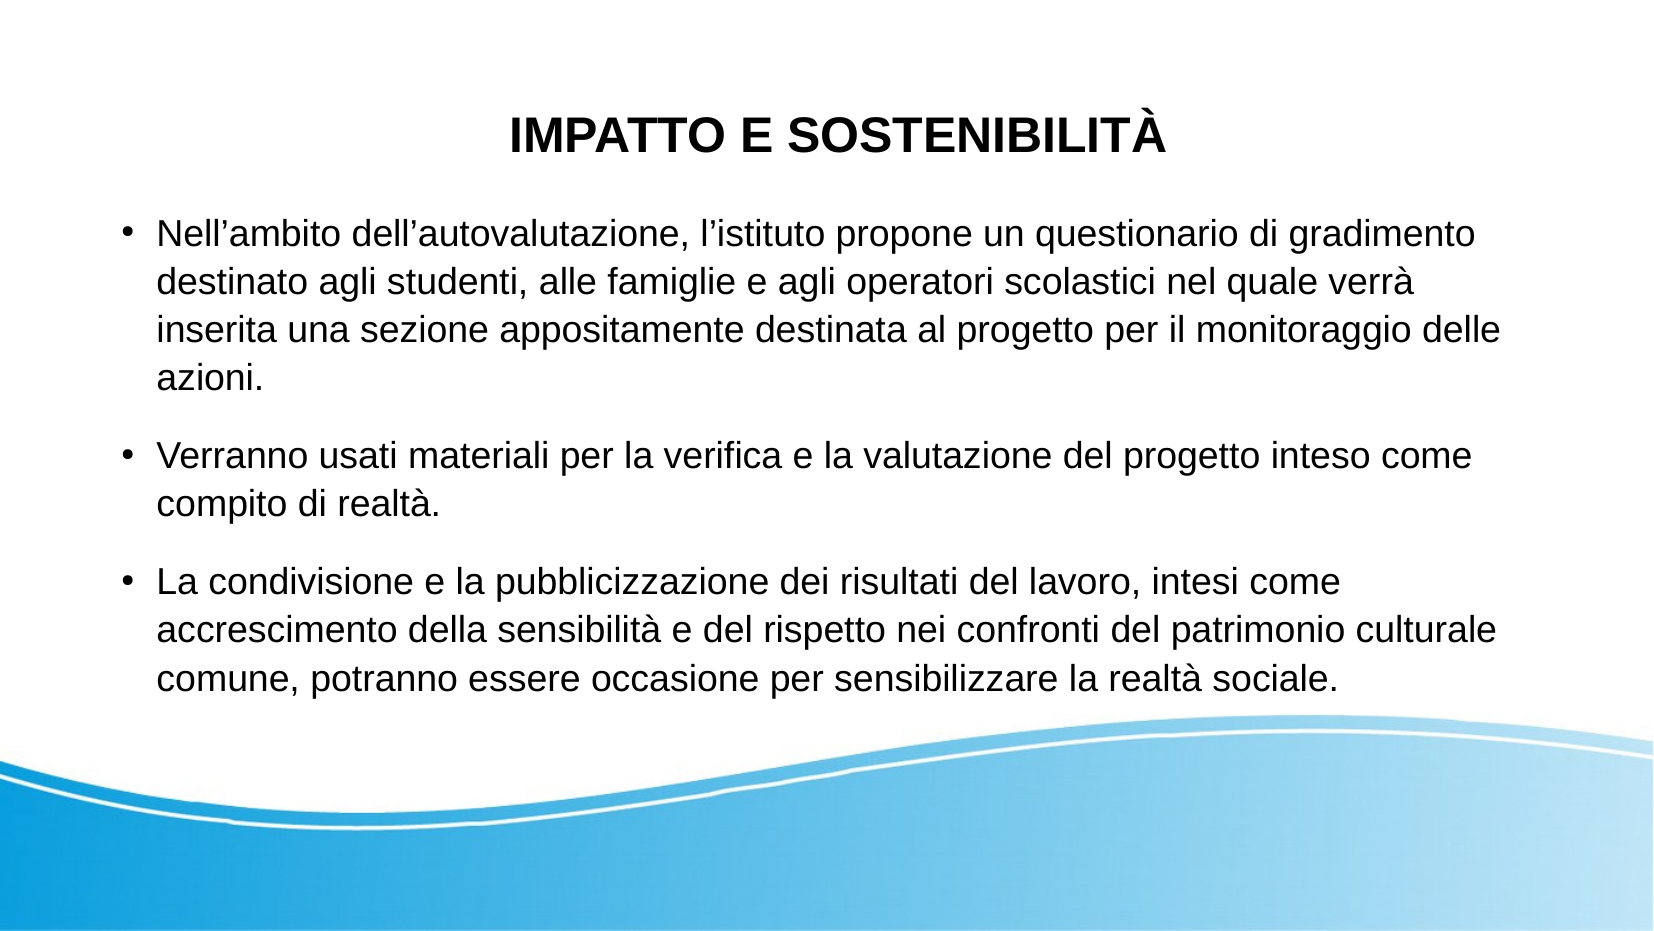

# IMPATTO E SOSTENIBILITÀ
Nell’ambito dell’autovalutazione, l’istituto propone un questionario di gradimento destinato agli studenti, alle famiglie e agli operatori scolastici nel quale verrà inserita una sezione appositamente destinata al progetto per il monitoraggio delle azioni.
Verranno usati materiali per la verifica e la valutazione del progetto inteso come compito di realtà.
La condivisione e la pubblicizzazione dei risultati del lavoro, intesi come accrescimento della sensibilità e del rispetto nei confronti del patrimonio culturale comune, potranno essere occasione per sensibilizzare la realtà sociale.